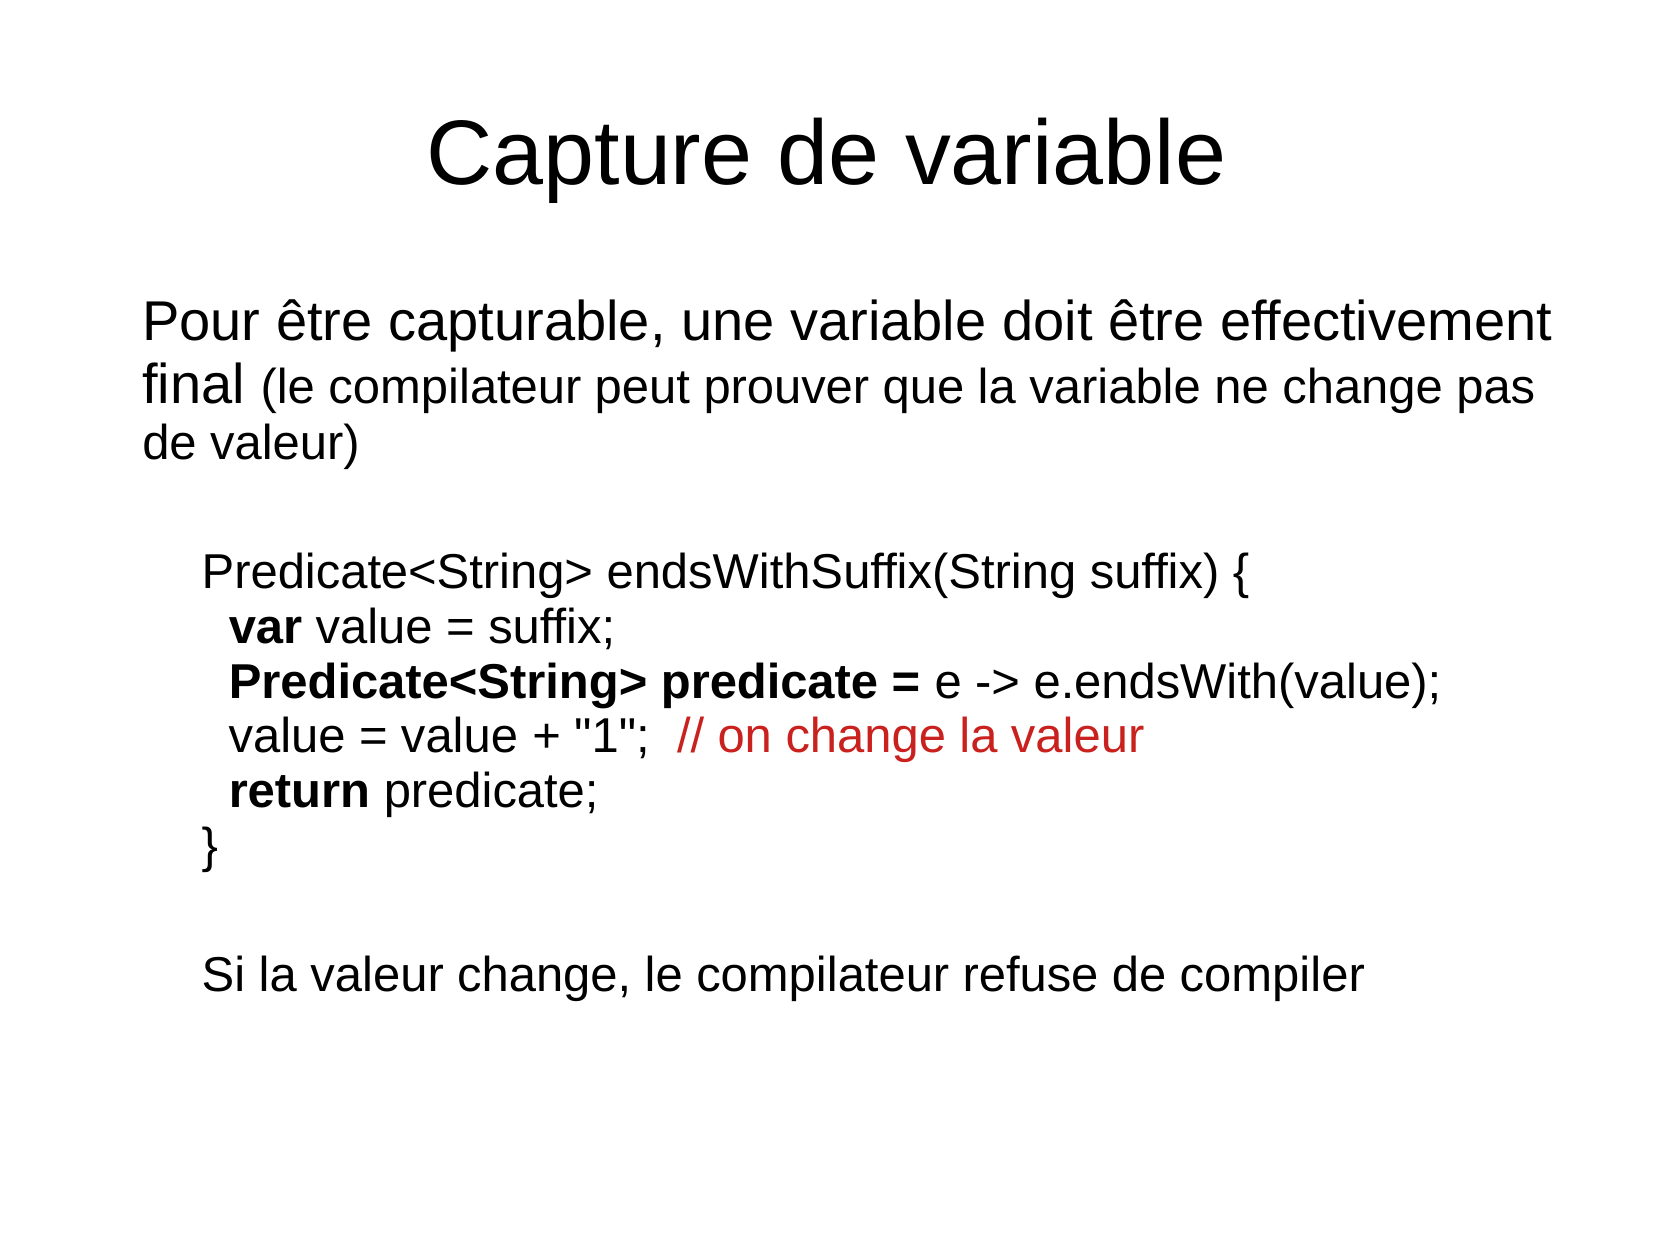

# Capture de variable
Pour être capturable, une variable doit être effectivement final (le compilateur peut prouver que la variable ne change pas de valeur)
Predicate<String> endsWithSuffix(String suffix) {
 var value = suffix;
 Predicate<String> predicate = e -> e.endsWith(value);
 value = value + "1"; // on change la valeur
 return predicate;
}
Si la valeur change, le compilateur refuse de compiler